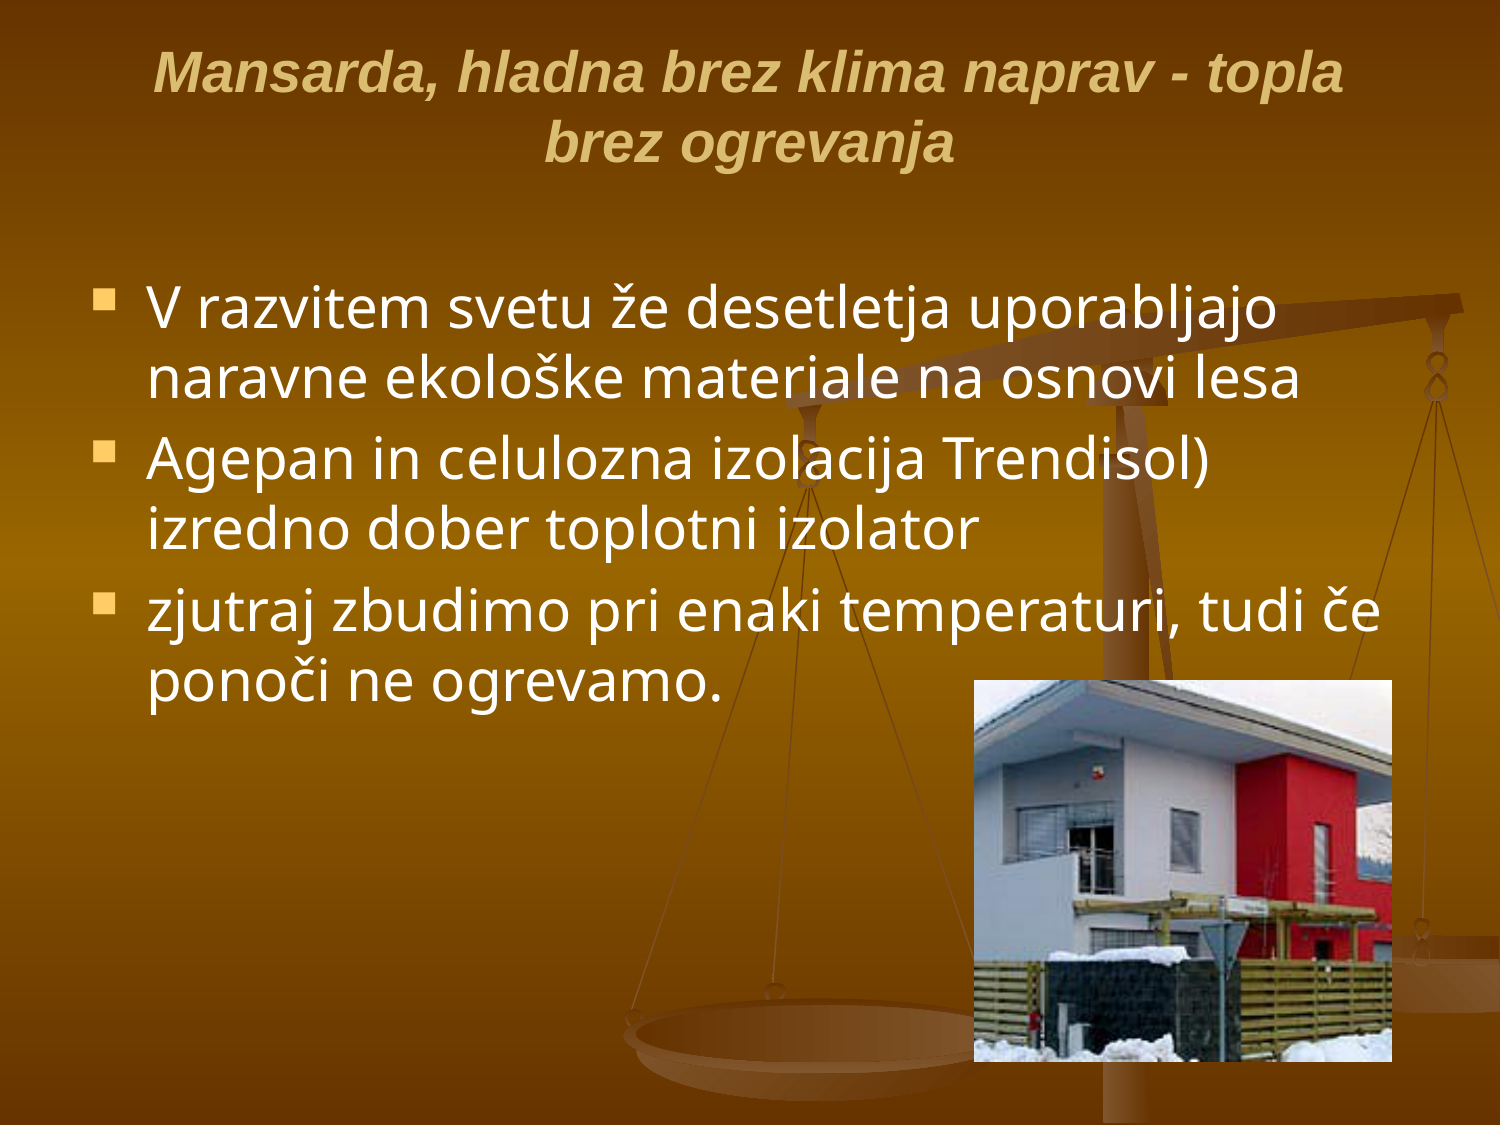

# Mansarda, hladna brez klima naprav - topla brez ogrevanja
V razvitem svetu že desetletja uporabljajo naravne ekološke materiale na osnovi lesa
Agepan in celulozna izolacija Trendisol) izredno dober toplotni izolator
zjutraj zbudimo pri enaki temperaturi, tudi če ponoči ne ogrevamo.